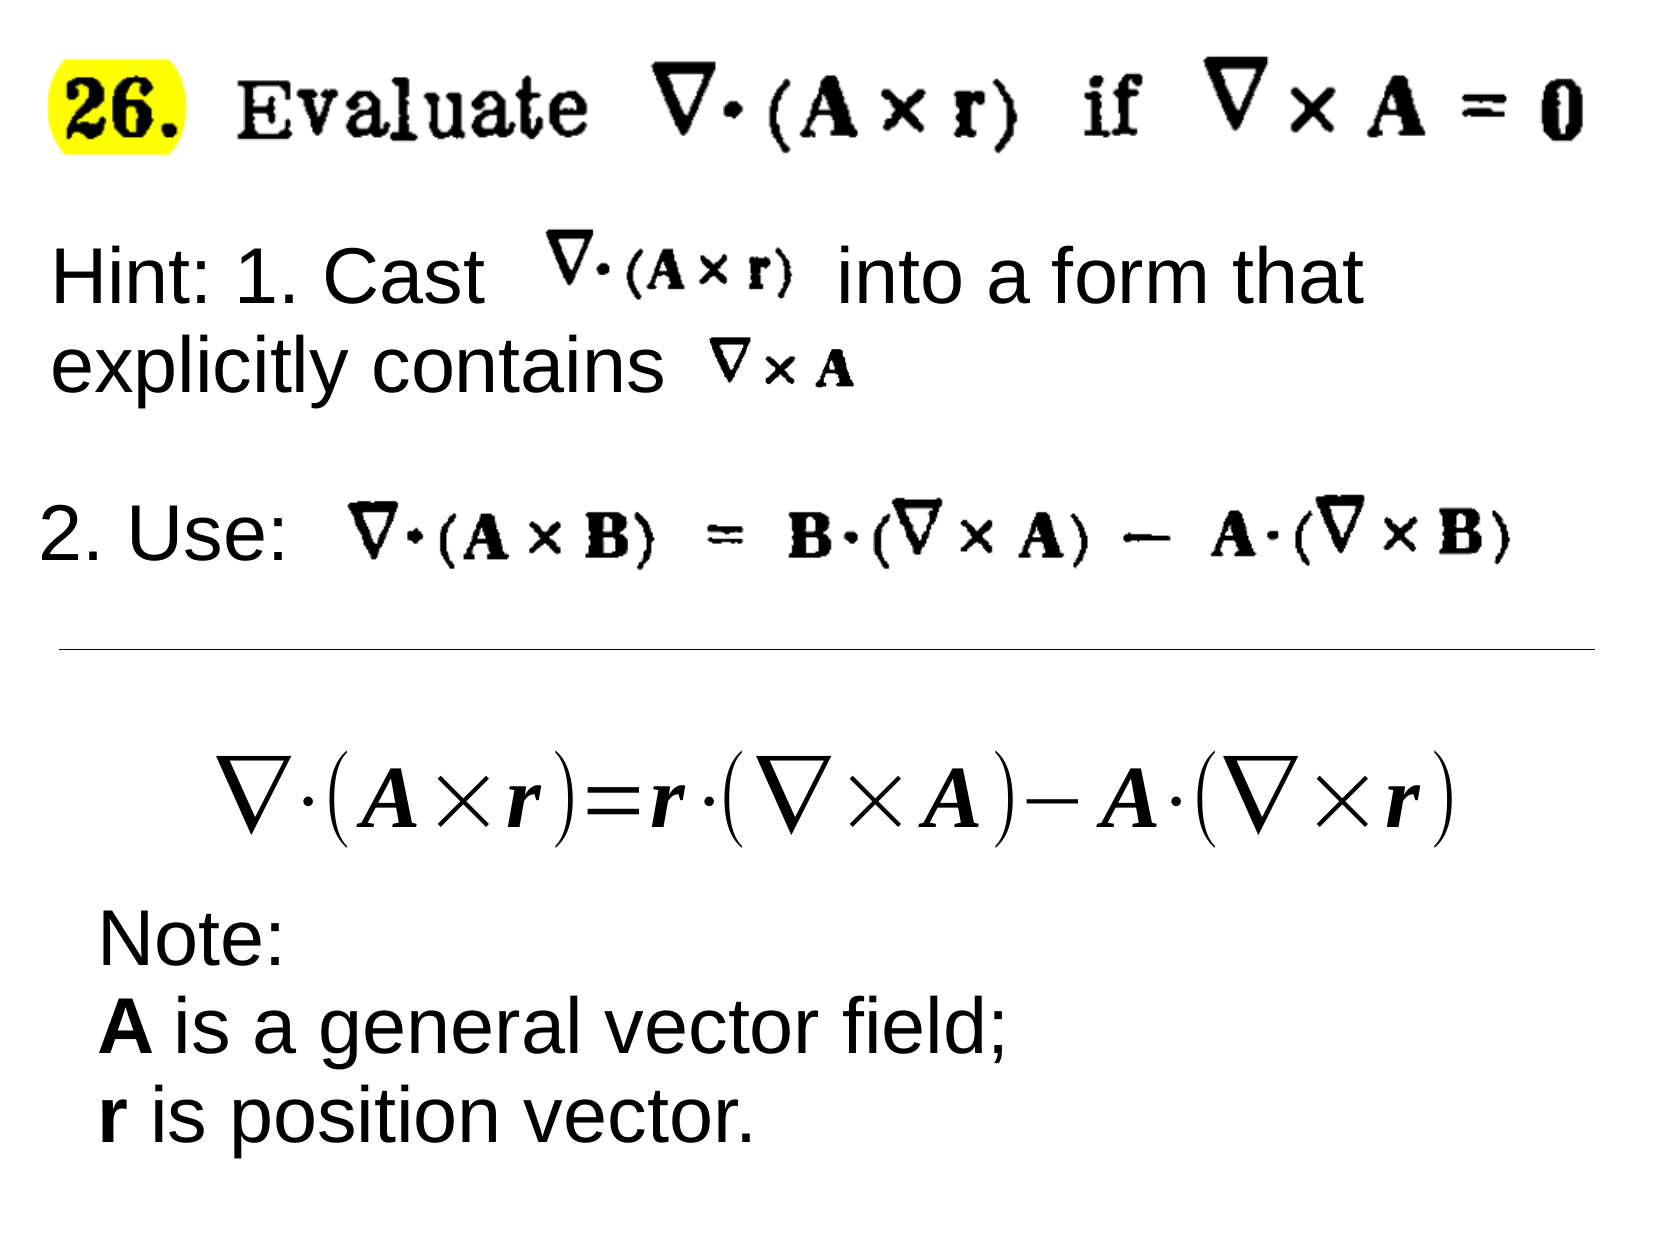

Hint: 1. Cast into a form that explicitly contains
2. Use:
Note:
A is a general vector field;
r is position vector.